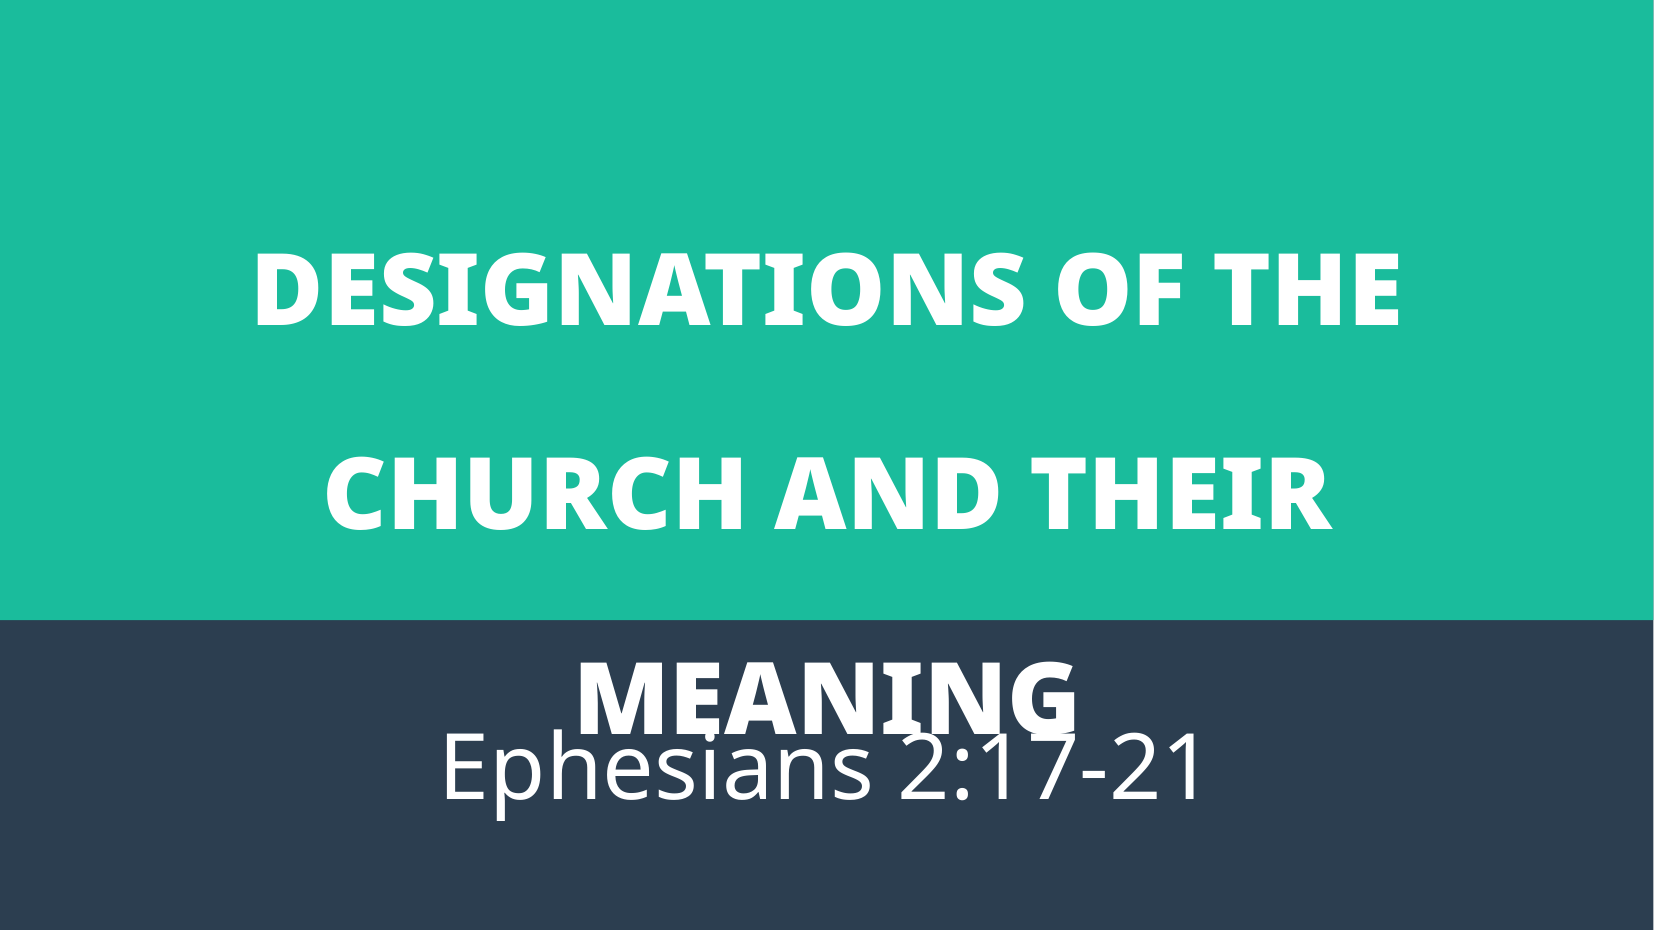

# DESIGNATIONS OF THE CHURCH AND THEIR MEANING
Ephesians 2:17-21